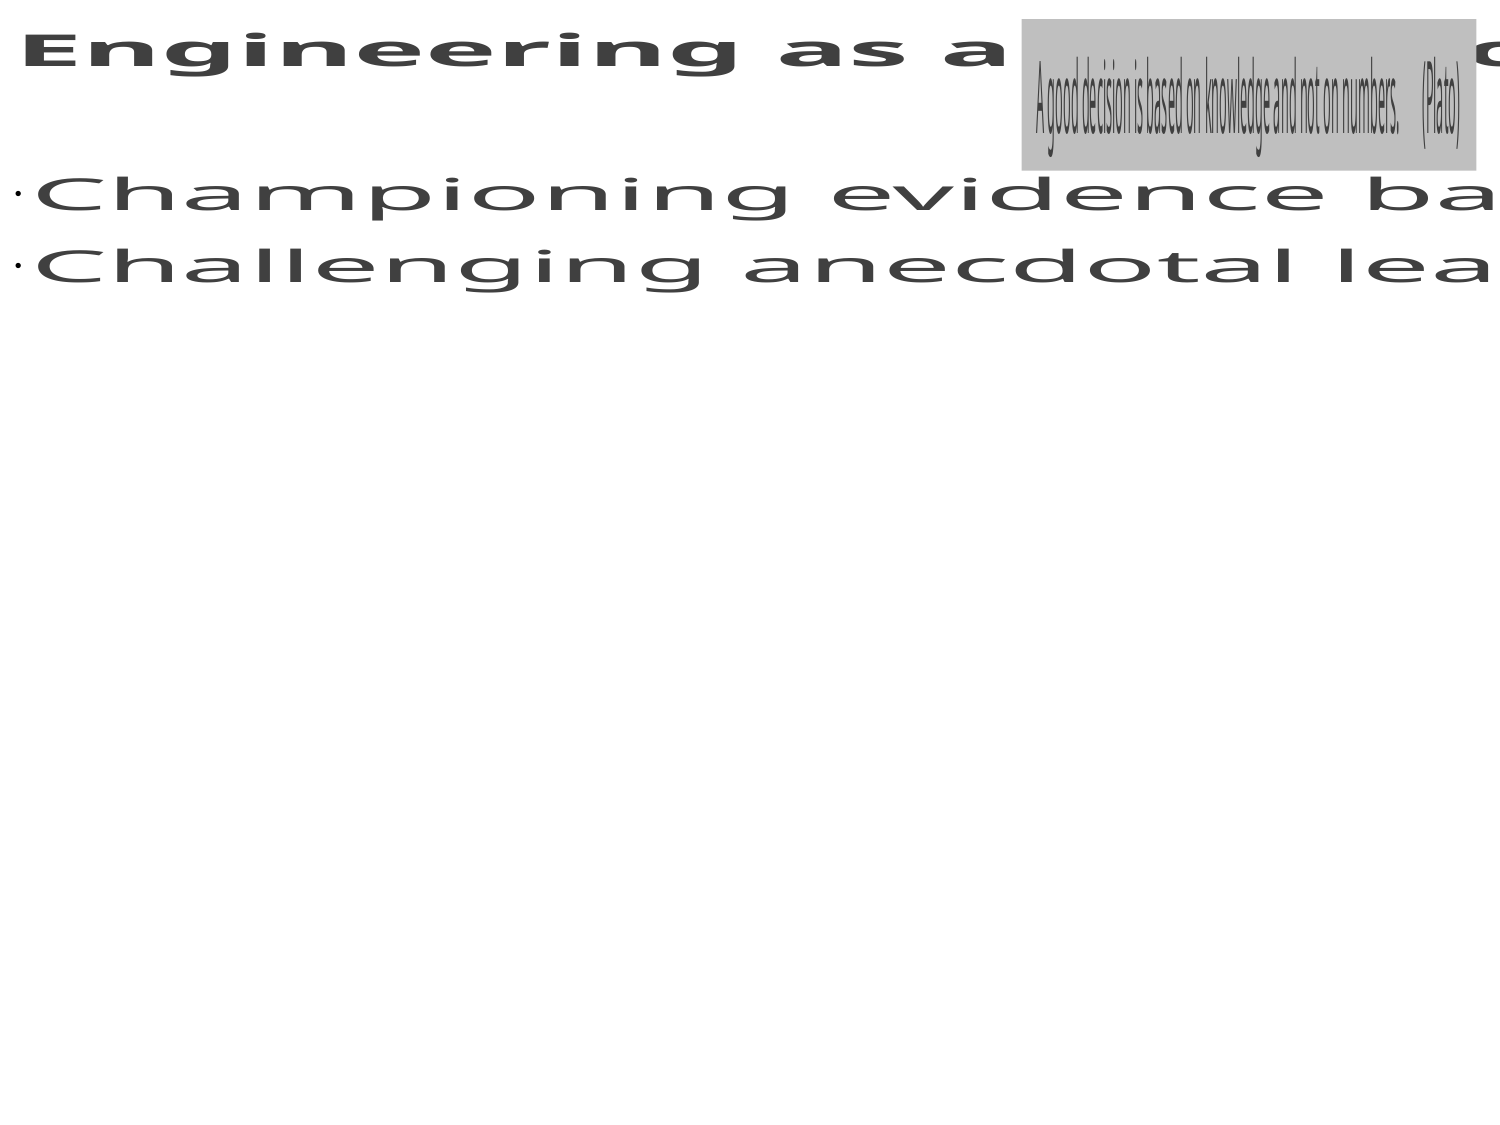

Engineering as a school of thought
Championing evidence based decisions
Challenging anecdotal learning
A good decision is based on knowledge and not on numbers.	 (Plato)